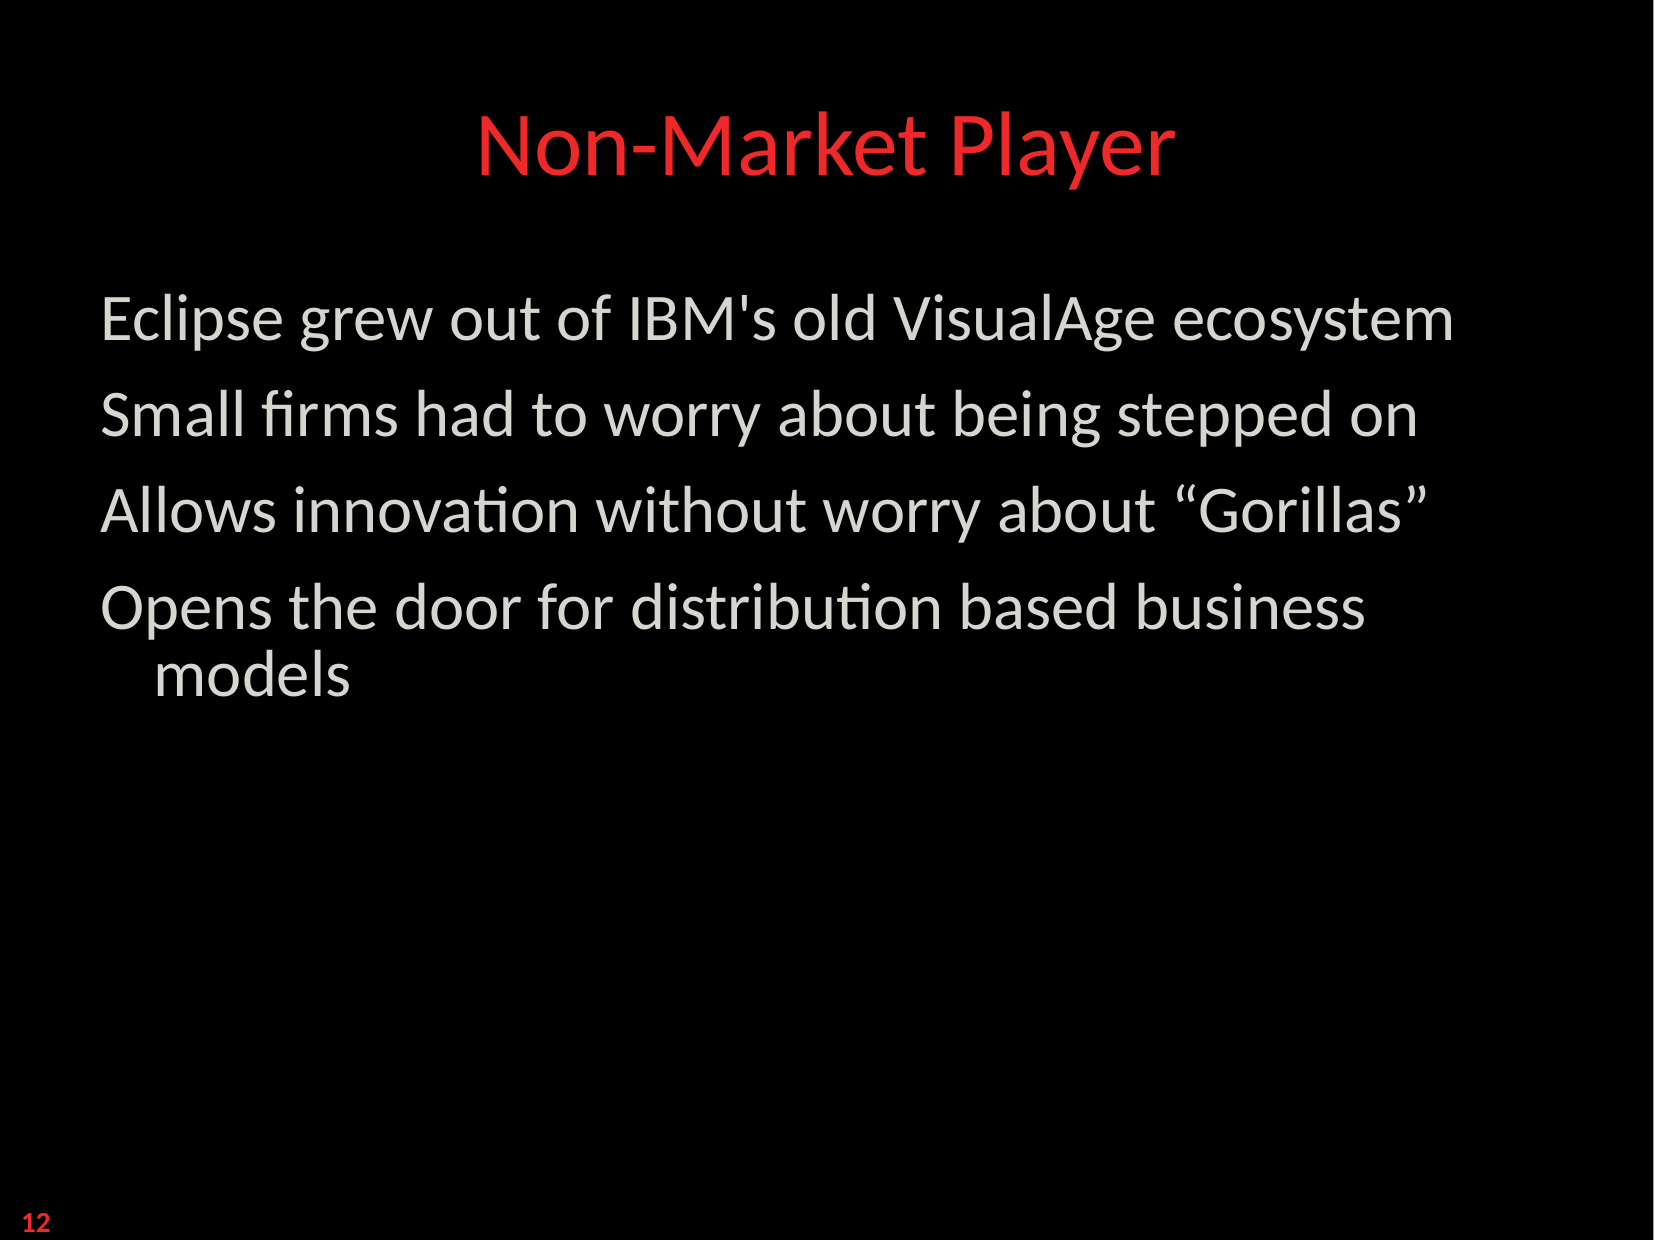

# Non-Market Player
Eclipse grew out of IBM's old VisualAge ecosystem
Small firms had to worry about being stepped on
Allows innovation without worry about “Gorillas”
Opens the door for distribution based business models
12